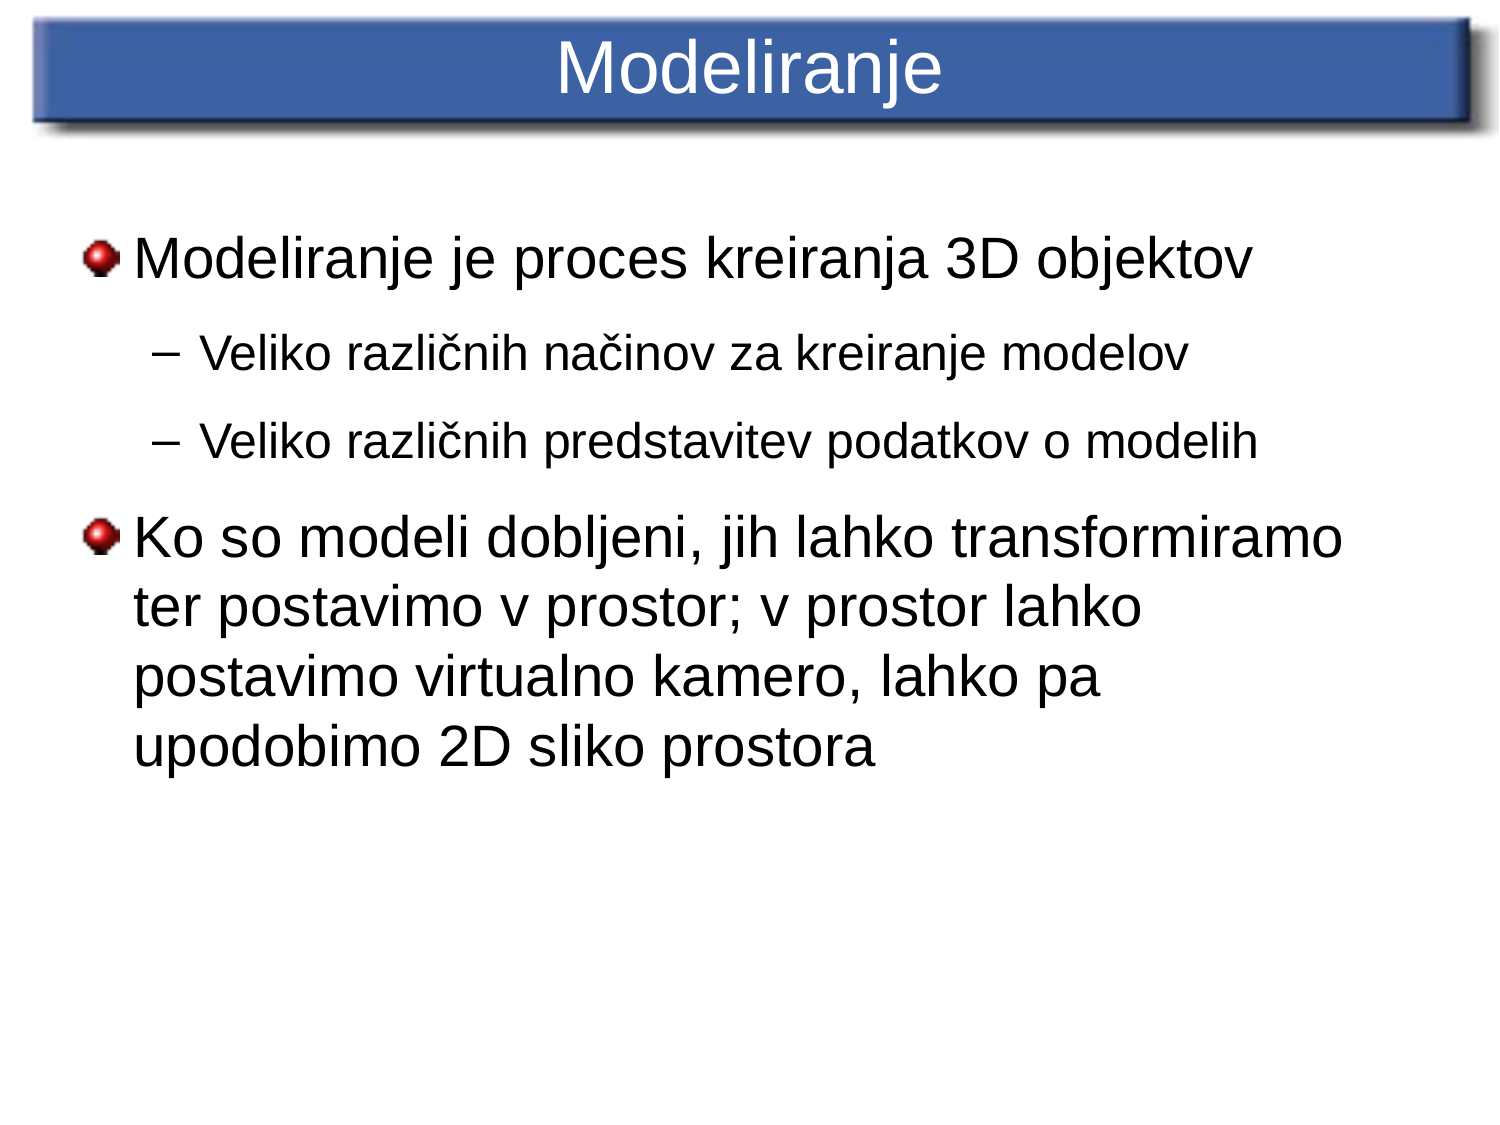

# Modeliranje
Modeliranje je proces kreiranja 3D objektov
Veliko različnih načinov za kreiranje modelov
Veliko različnih predstavitev podatkov o modelih
Ko so modeli dobljeni, jih lahko transformiramo ter postavimo v prostor; v prostor lahko postavimo virtualno kamero, lahko pa upodobimo 2D sliko prostora